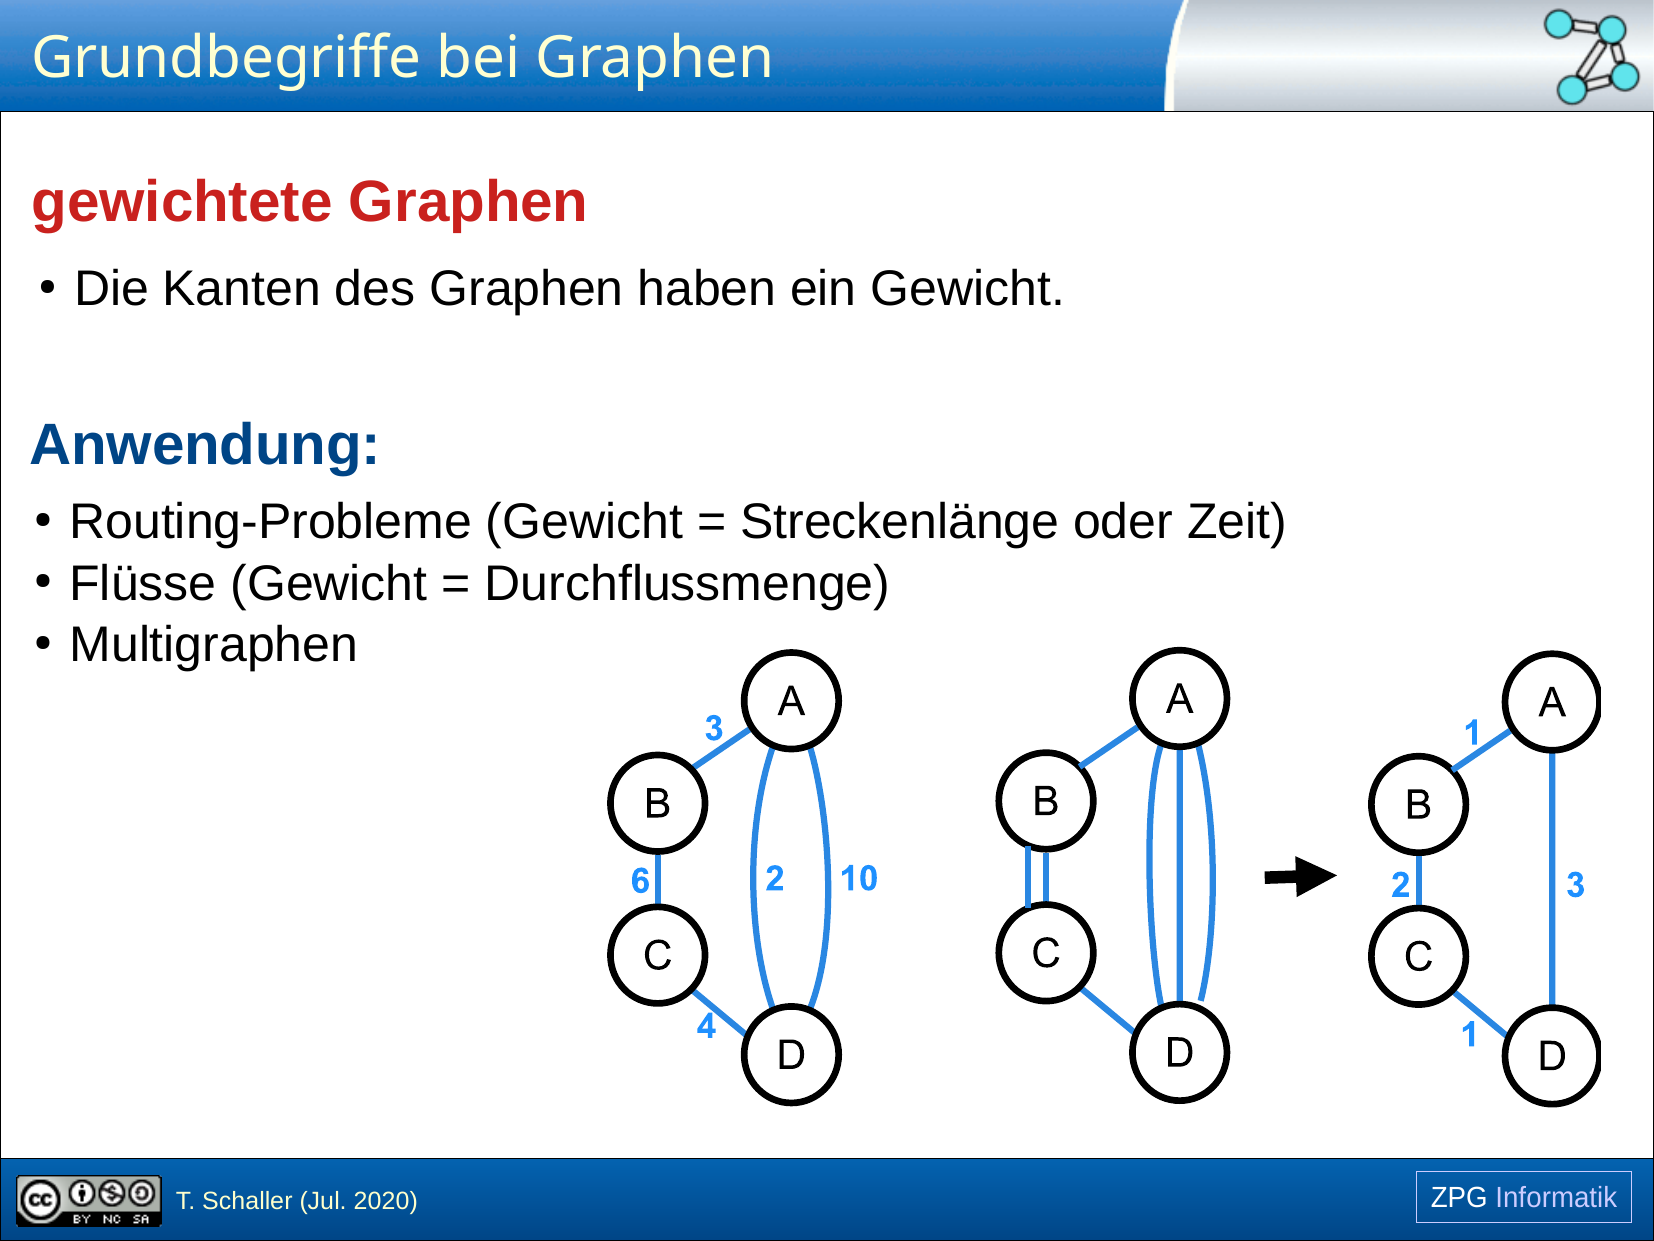

# Grundbegriffe bei Graphen
gewichtete Graphen
Die Kanten des Graphen haben ein Gewicht.
Anwendung:
Routing-Probleme (Gewicht = Streckenlänge oder Zeit)
Flüsse (Gewicht = Durchflussmenge)
Multigraphen
5